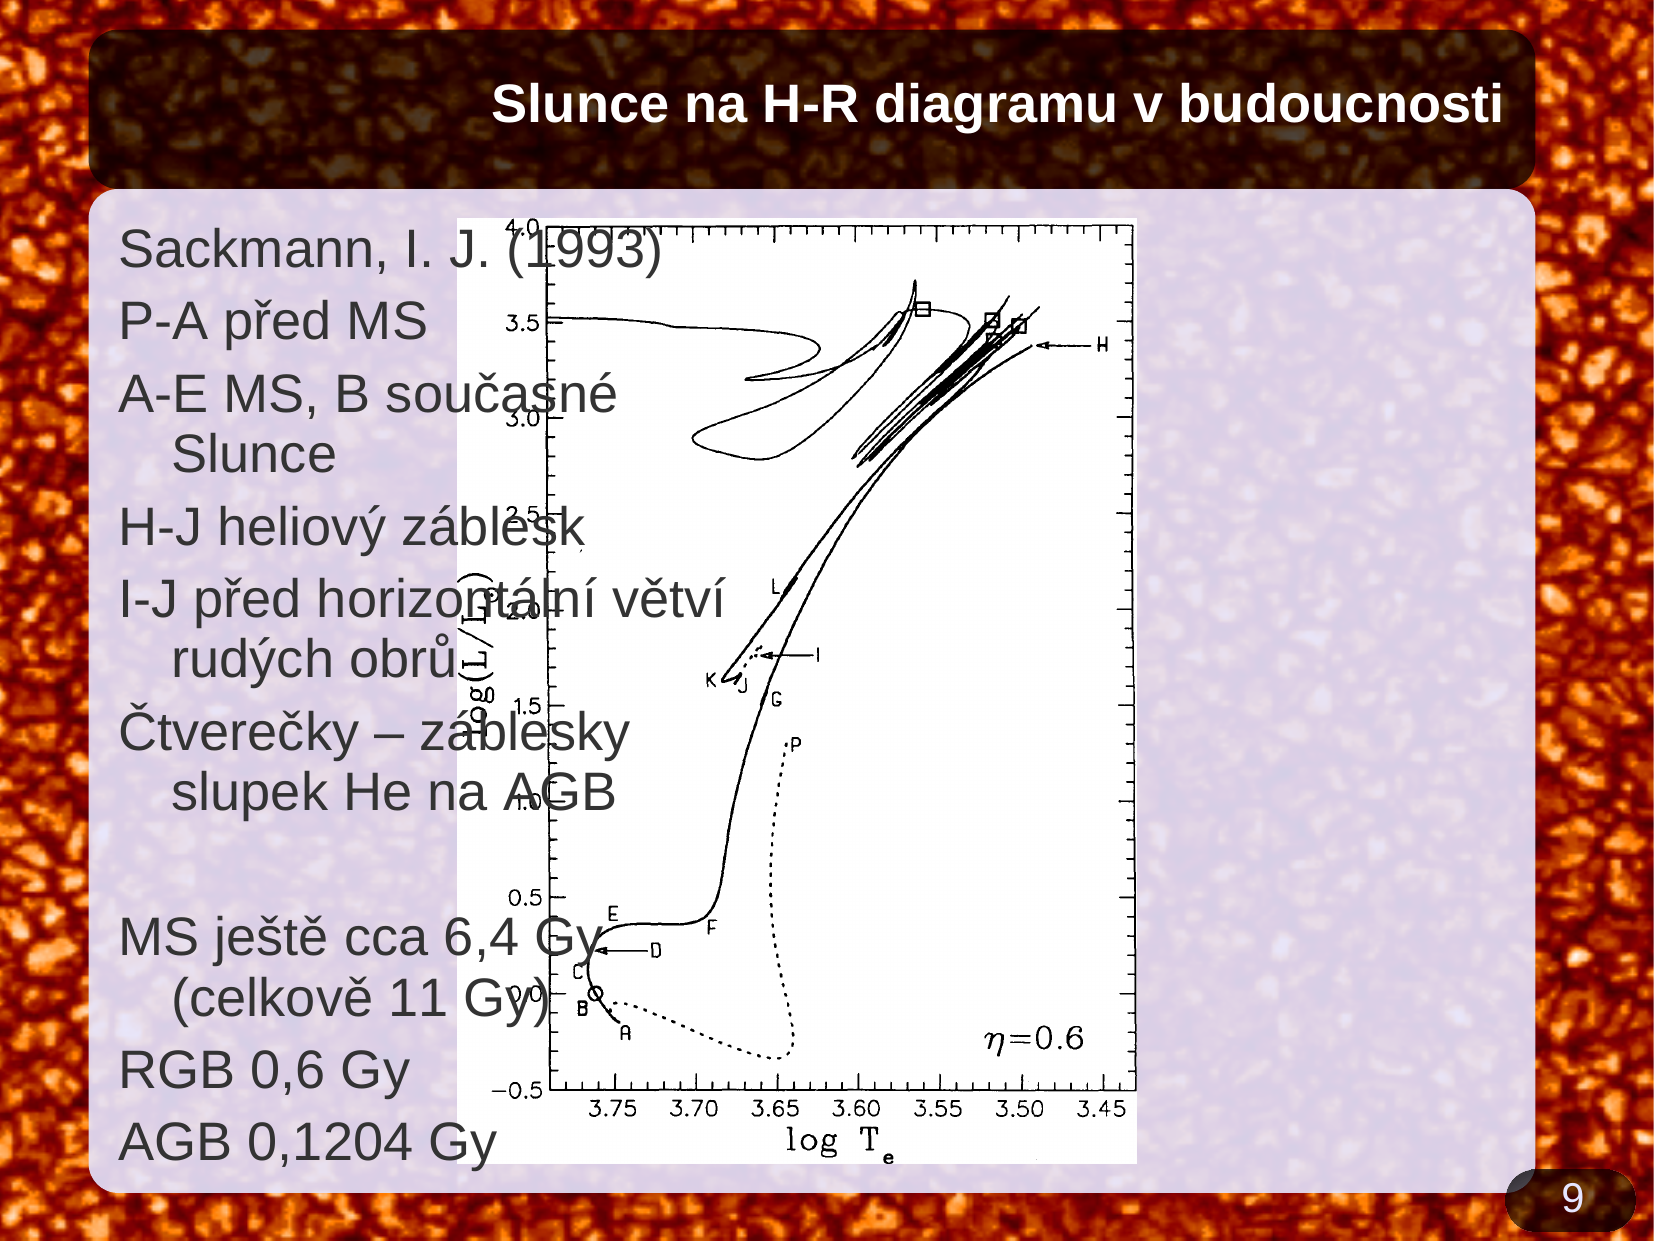

# Slunce na H-R diagramu v budoucnosti
Sackmann, I. J. (1993)
P-A před MS
A-E MS, B současné Slunce
H-J heliový záblesk
I-J před horizontální větví rudých obrů
Čtverečky – záblesky slupek He na AGB
MS ještě cca 6,4 Gy (celkově 11 Gy)
RGB 0,6 Gy
AGB 0,1204 Gy